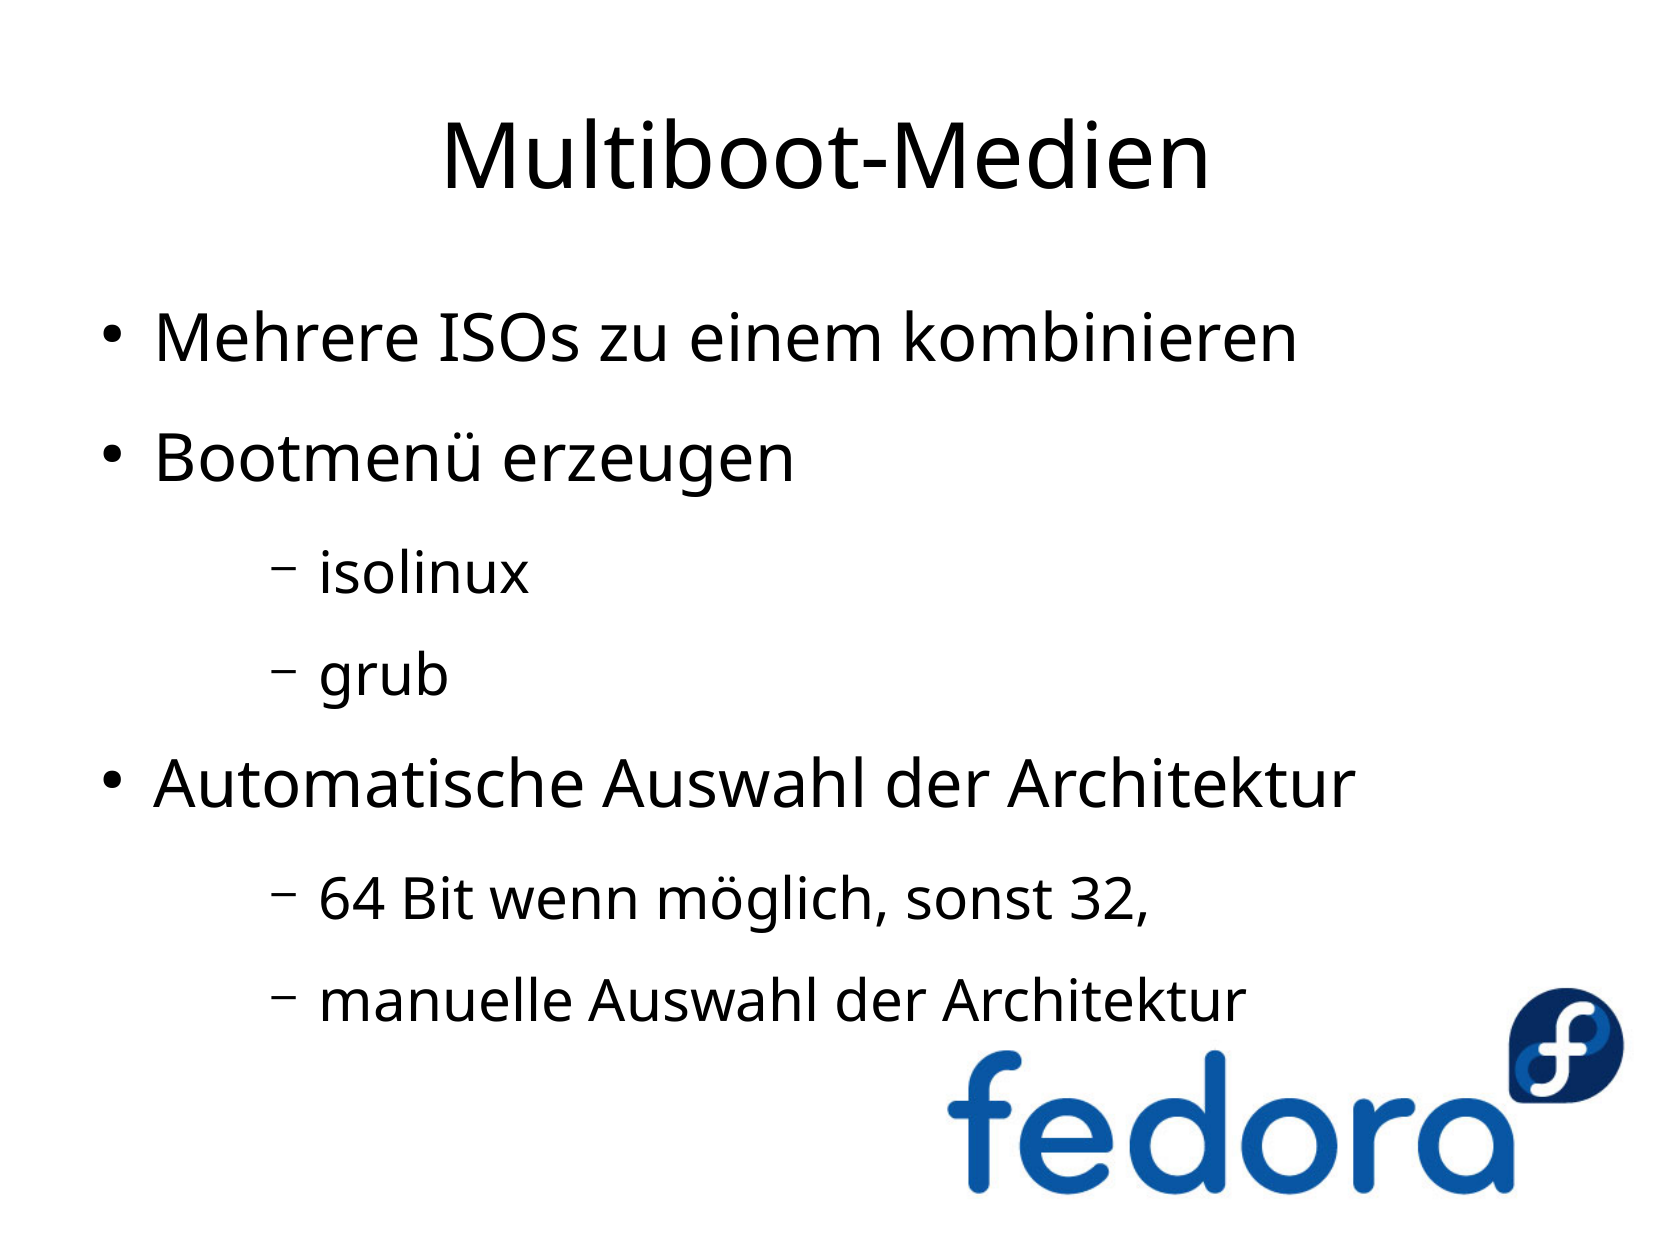

# Multiboot-Medien
Mehrere ISOs zu einem kombinieren
Bootmenü erzeugen
isolinux
grub
Automatische Auswahl der Architektur
64 Bit wenn möglich, sonst 32,
manuelle Auswahl der Architektur